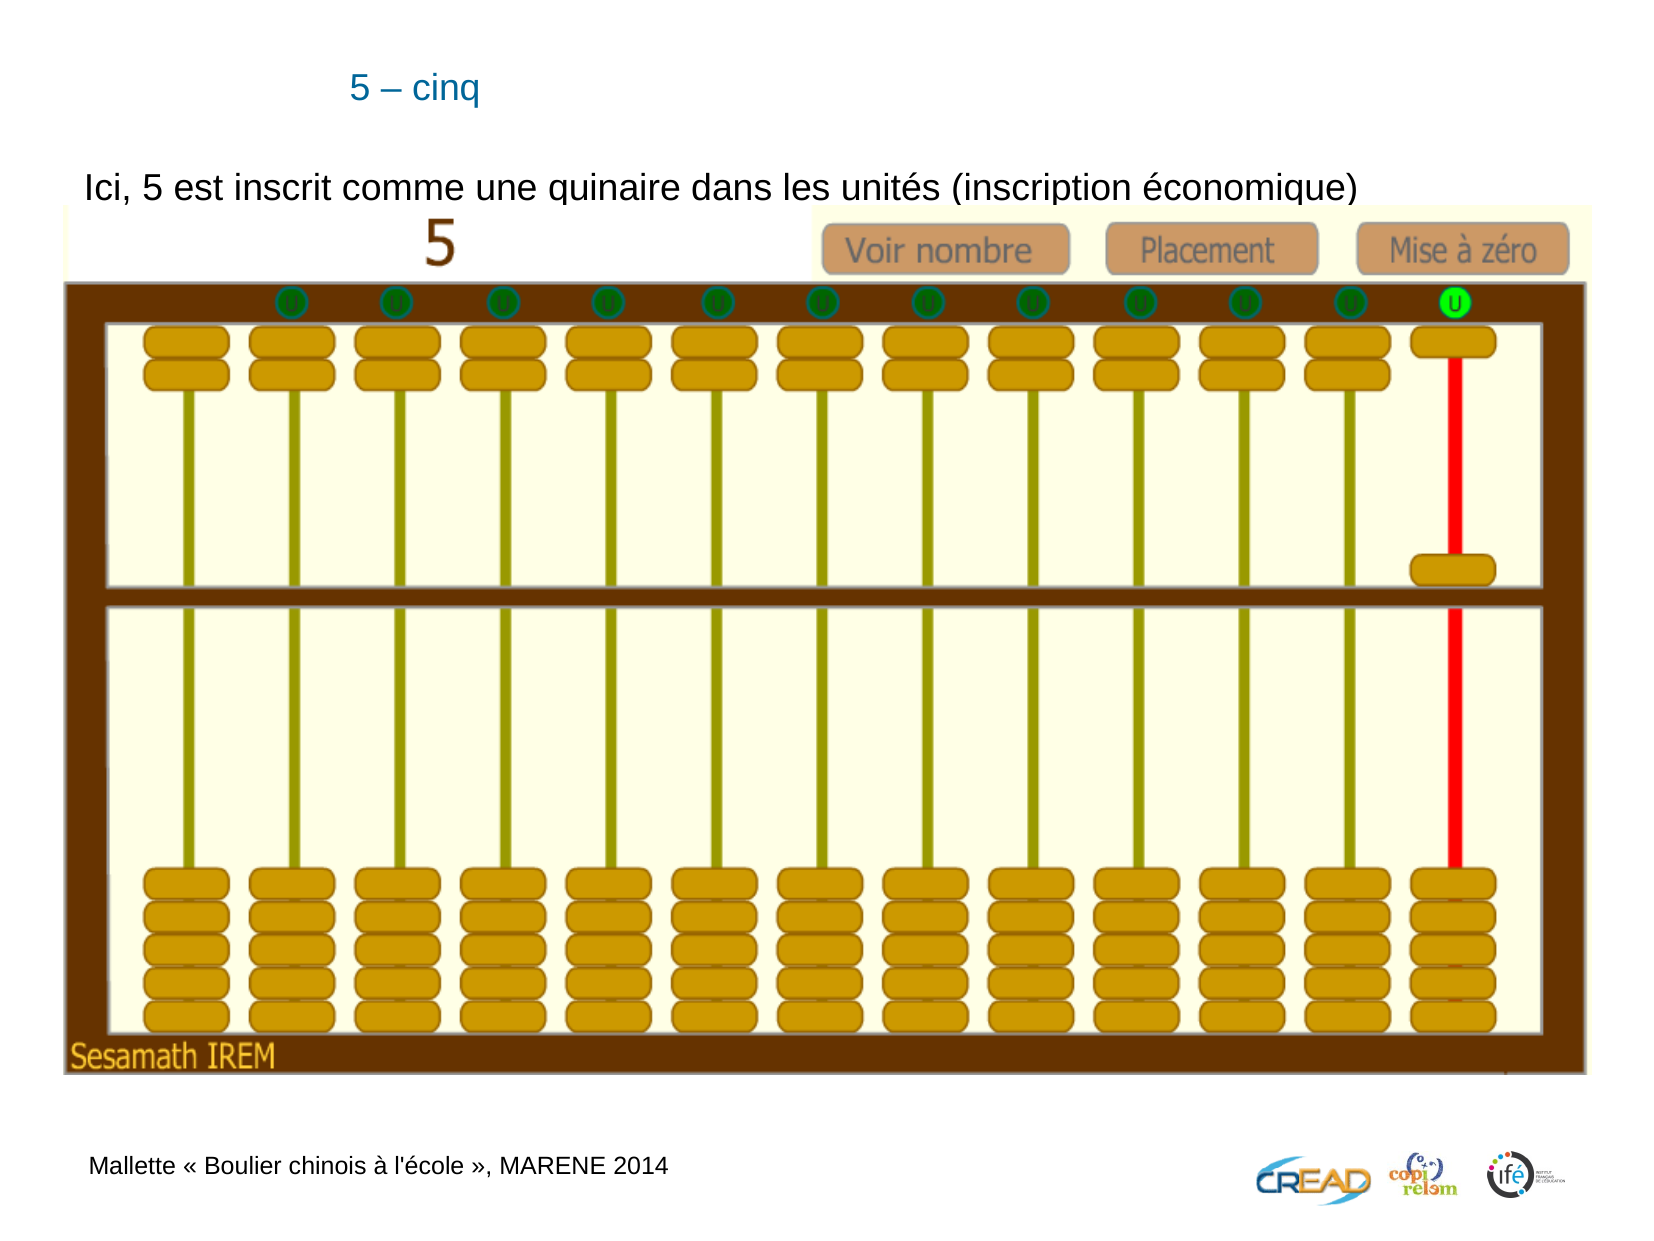

5 – cinq
Ici, 5 est inscrit comme une quinaire dans les unités (inscription économique)